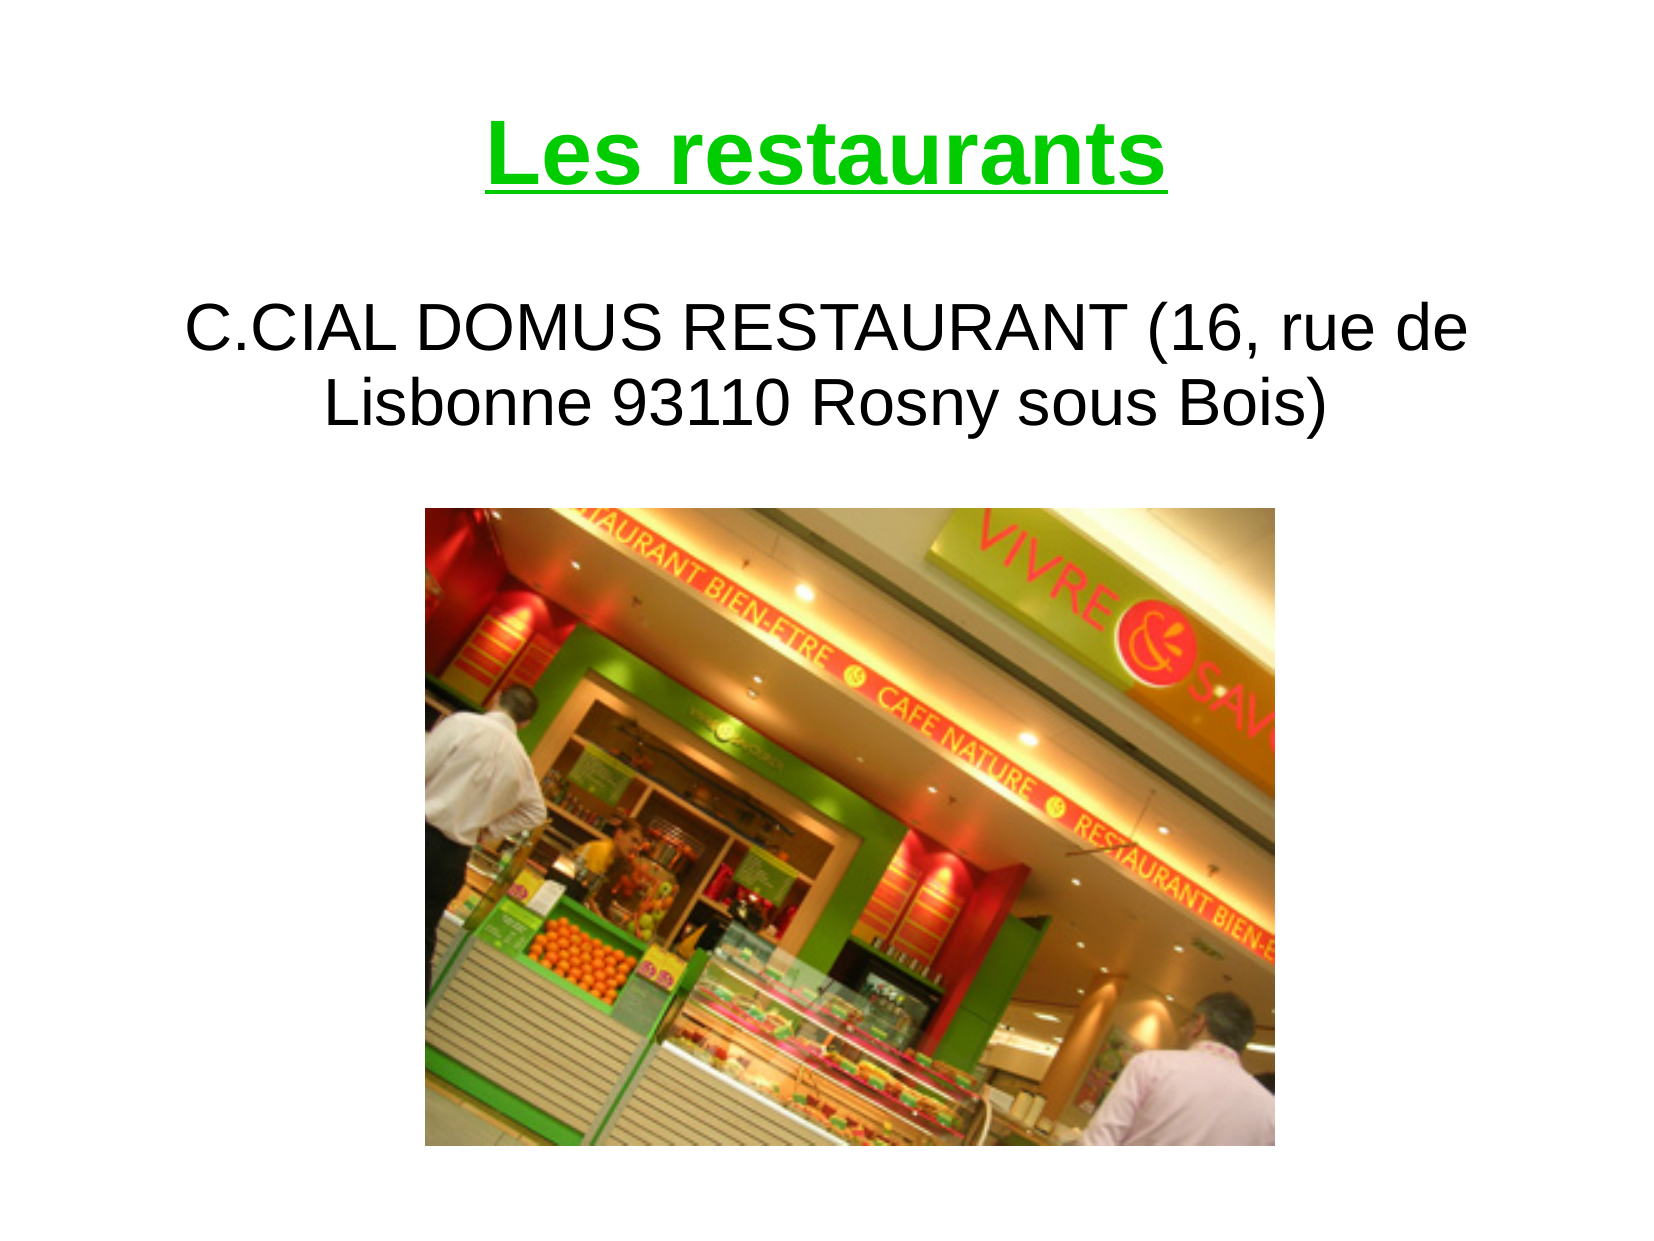

# Les restaurants
C.CIAL DOMUS RESTAURANT (16, rue de Lisbonne 93110 Rosny sous Bois)